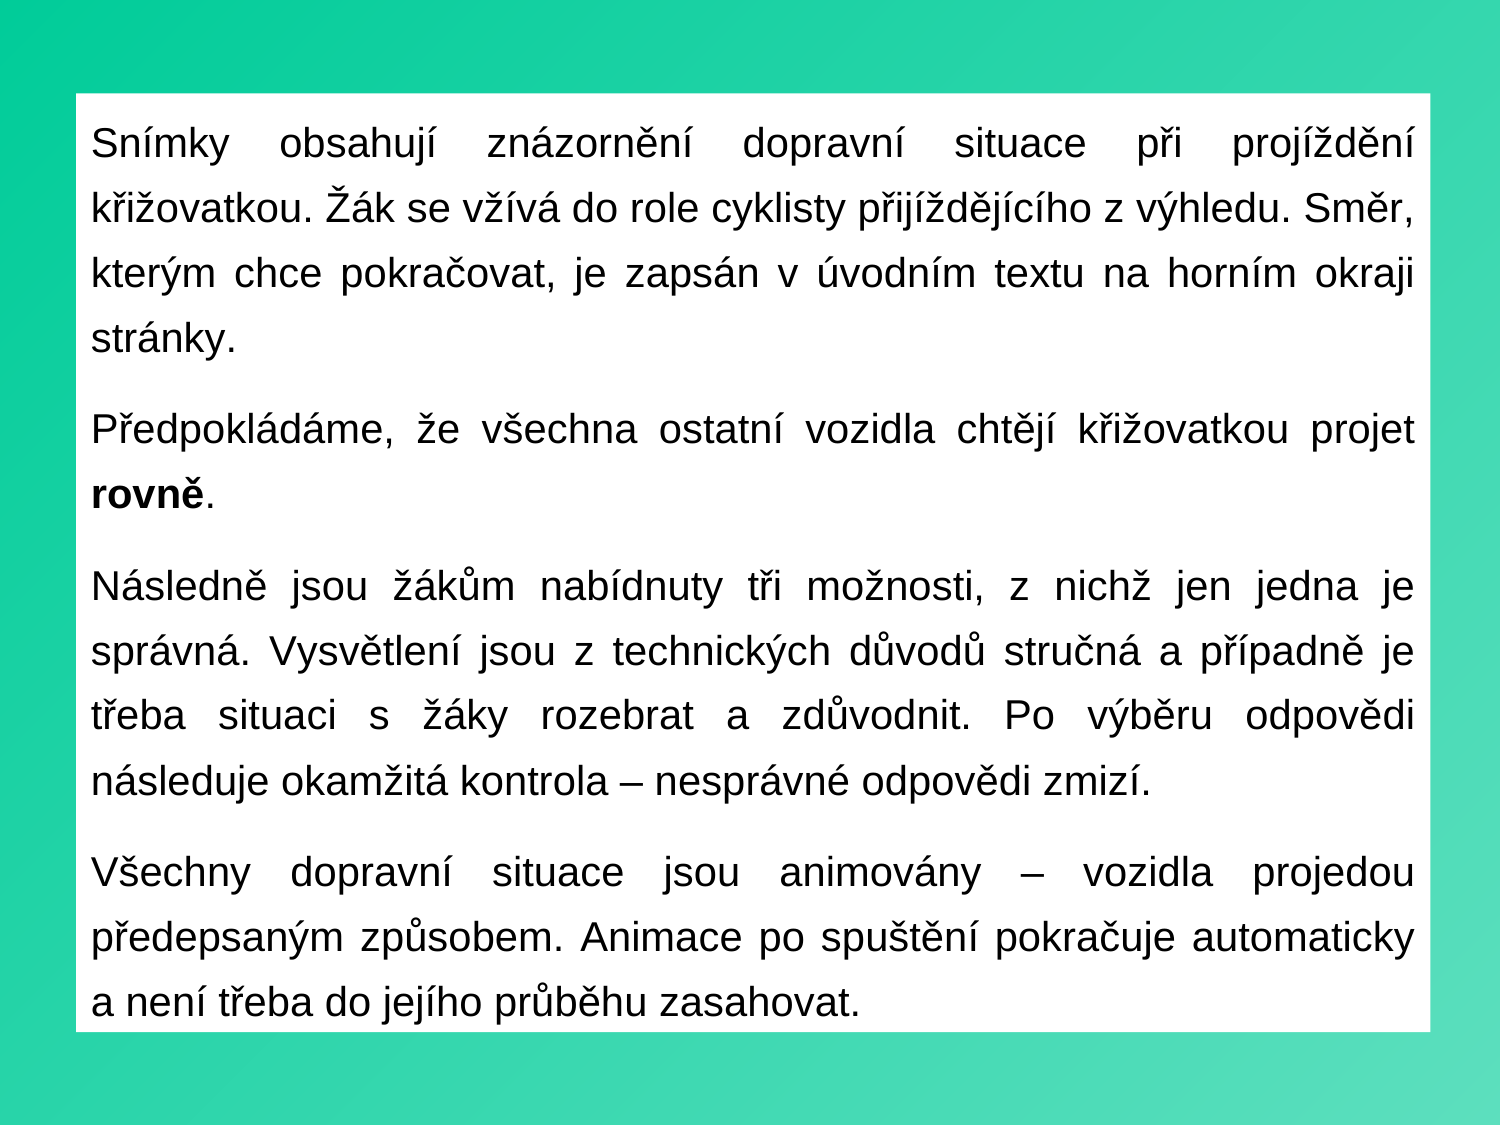

Snímky obsahují znázornění dopravní situace při projíždění křižovatkou. Žák se vžívá do role cyklisty přijíždějícího z výhledu. Směr, kterým chce pokračovat, je zapsán v úvodním textu na horním okraji stránky.
Předpokládáme, že všechna ostatní vozidla chtějí křižovatkou projet rovně.
Následně jsou žákům nabídnuty tři možnosti, z nichž jen jedna je správná. Vysvětlení jsou z technických důvodů stručná a případně je třeba situaci s žáky rozebrat a zdůvodnit. Po výběru odpovědi následuje okamžitá kontrola – nesprávné odpovědi zmizí.
Všechny dopravní situace jsou animovány – vozidla projedou předepsaným způsobem. Animace po spuštění pokračuje automaticky a není třeba do jejího průběhu zasahovat.